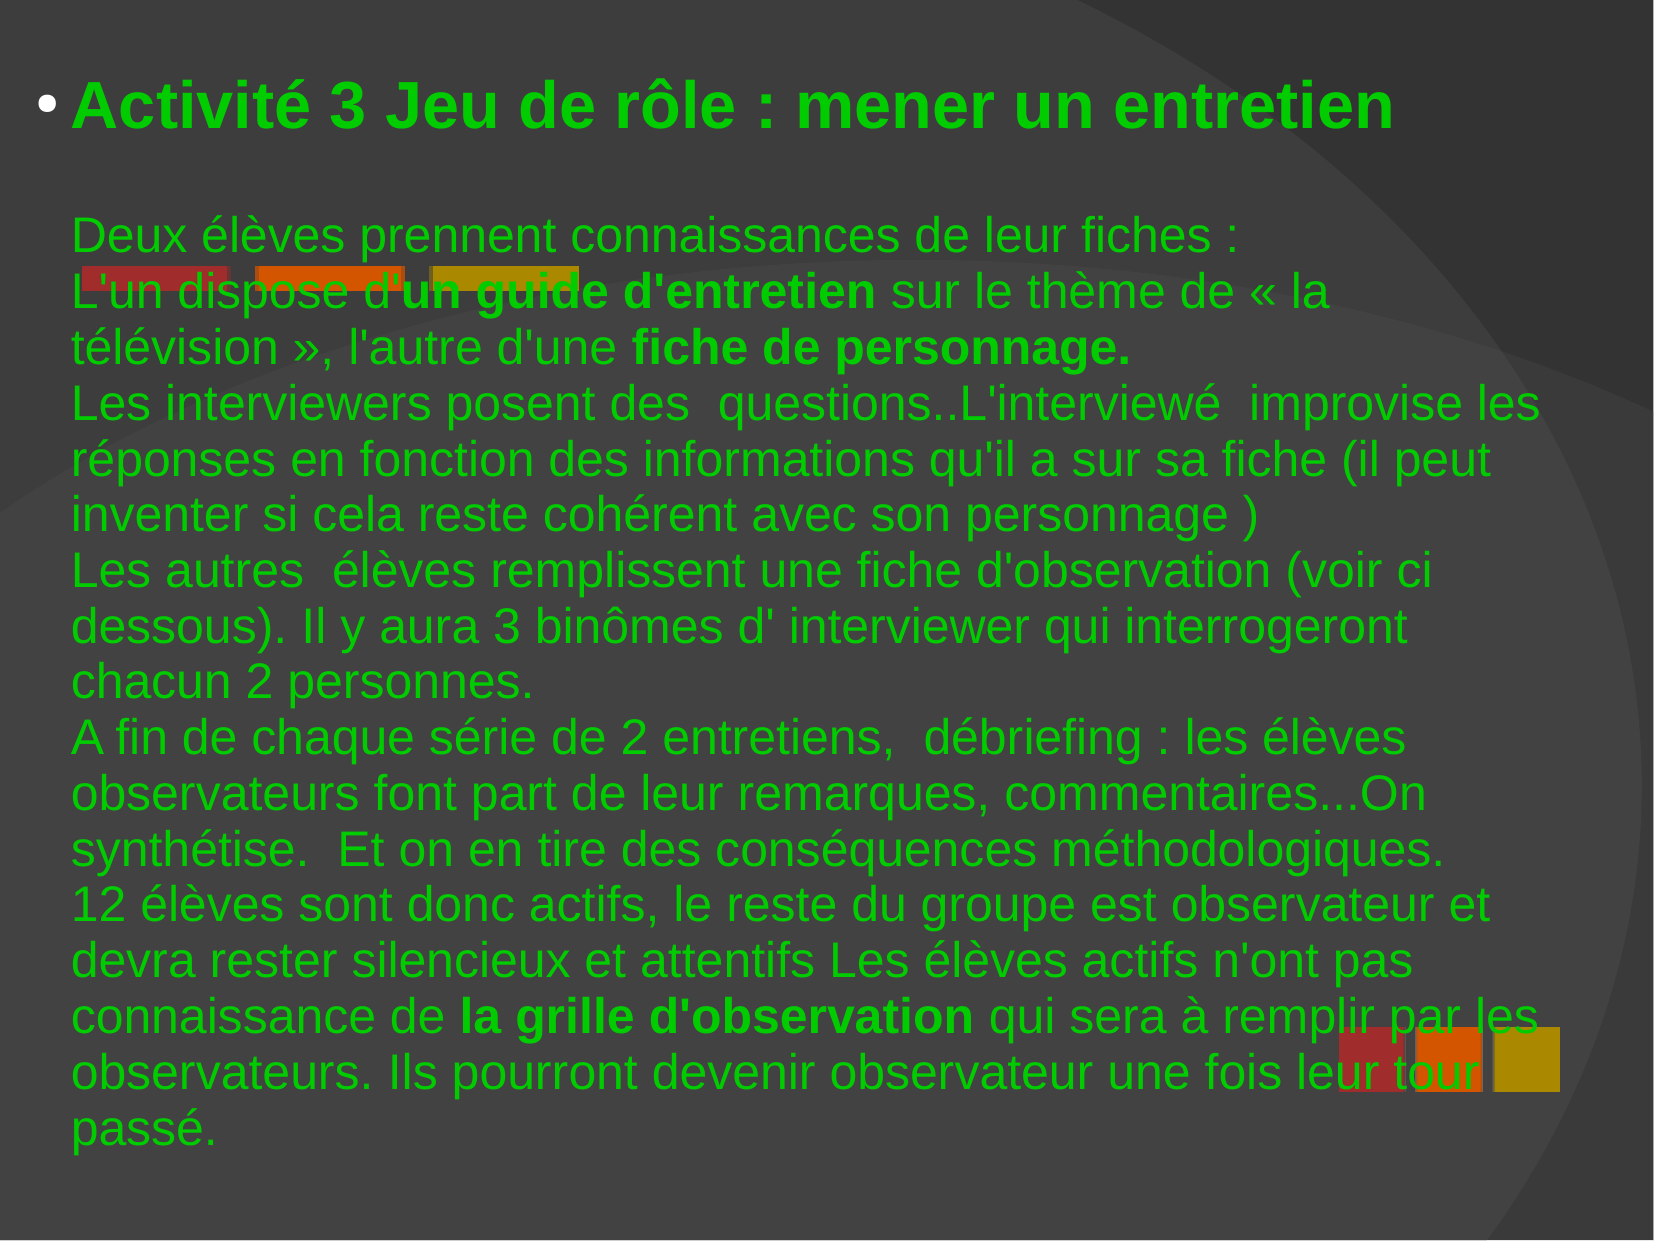

# Activité 3 Jeu de rôle : mener un entretien Deux élèves prennent connaissances de leur fiches : L'un dispose d'un guide d'entretien sur le thème de « la télévision », l'autre d'une fiche de personnage. Les interviewers posent des questions..L'interviewé improvise les réponses en fonction des informations qu'il a sur sa fiche (il peut inventer si cela reste cohérent avec son personnage ) Les autres élèves remplissent une fiche d'observation (voir ci dessous). Il y aura 3 binômes d' interviewer qui interrogeront chacun 2 personnes. A fin de chaque série de 2 entretiens, débriefing : les élèves observateurs font part de leur remarques, commentaires...On synthétise. Et on en tire des conséquences méthodologiques. 12 élèves sont donc actifs, le reste du groupe est observateur et devra rester silencieux et attentifs Les élèves actifs n'ont pas connaissance de la grille d'observation qui sera à remplir par les observateurs. Ils pourront devenir observateur une fois leur tour passé.